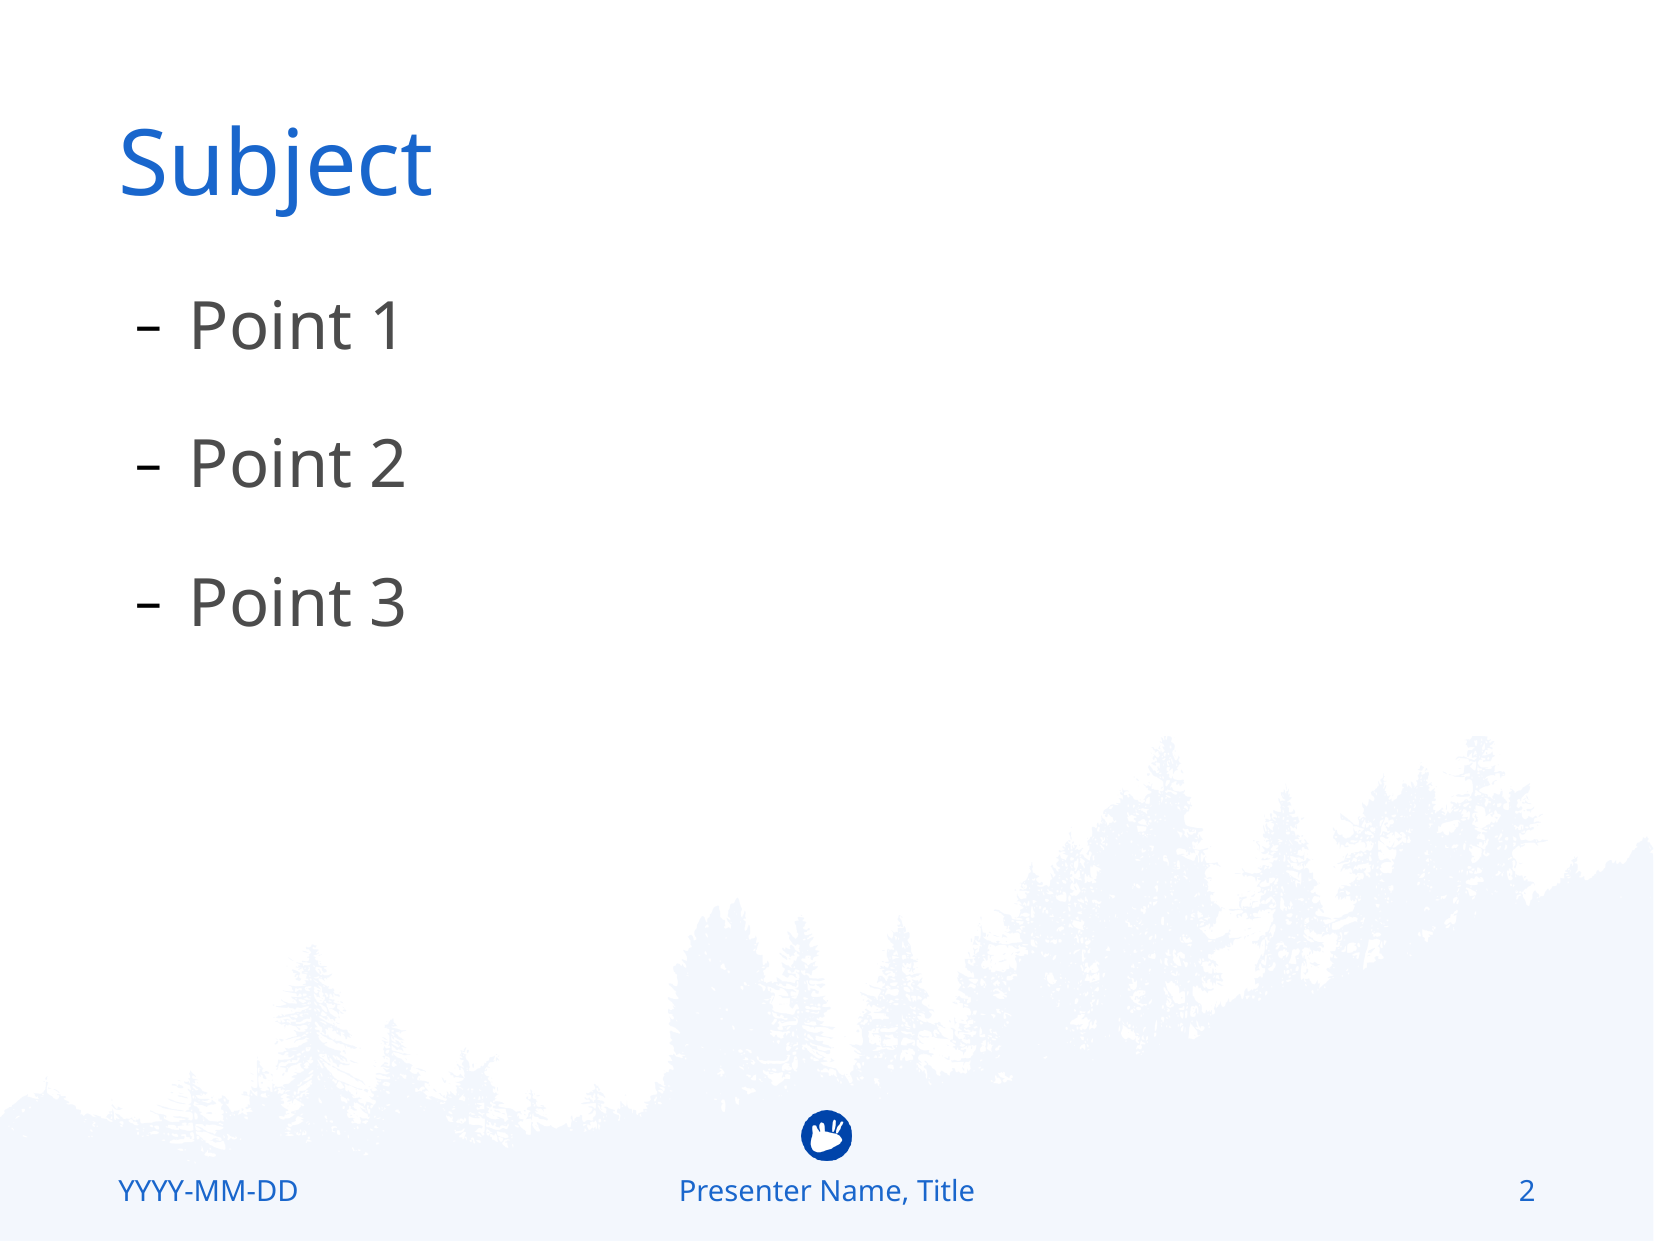

# Subject
Point 1
Point 2
Point 3
Presenter Name, Title
YYYY-MM-DD
2